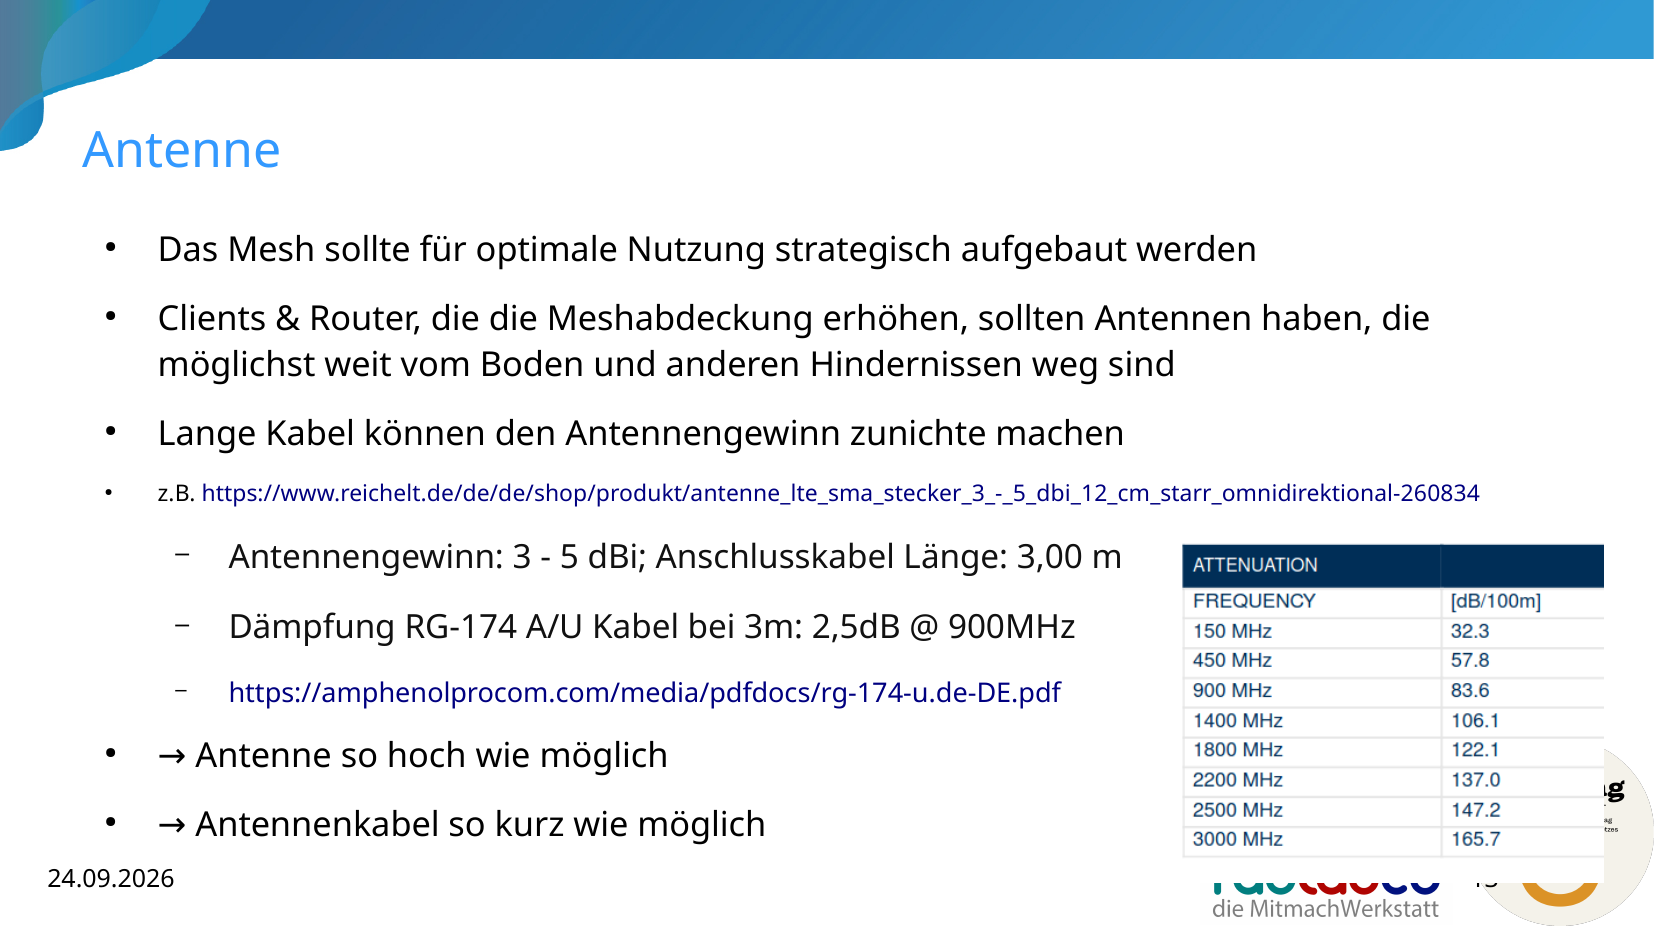

# Antenne
Das Mesh sollte für optimale Nutzung strategisch aufgebaut werden
Clients & Router, die die Meshabdeckung erhöhen, sollten Antennen haben, die möglichst weit vom Boden und anderen Hindernissen weg sind
Lange Kabel können den Antennengewinn zunichte machen
z.B. https://www.reichelt.de/de/de/shop/produkt/antenne_lte_sma_stecker_3_-_5_dbi_12_cm_starr_omnidirektional-260834
Antennengewinn: 3 - 5 dBi; Anschlusskabel Länge: 3,00 m
Dämpfung RG-174 A/U Kabel bei 3m: 2,5dB @ 900MHz
https://amphenolprocom.com/media/pdfdocs/rg-174-u.de-DE.pdf
→ Antenne so hoch wie möglich
→ Antennenkabel so kurz wie möglich
13